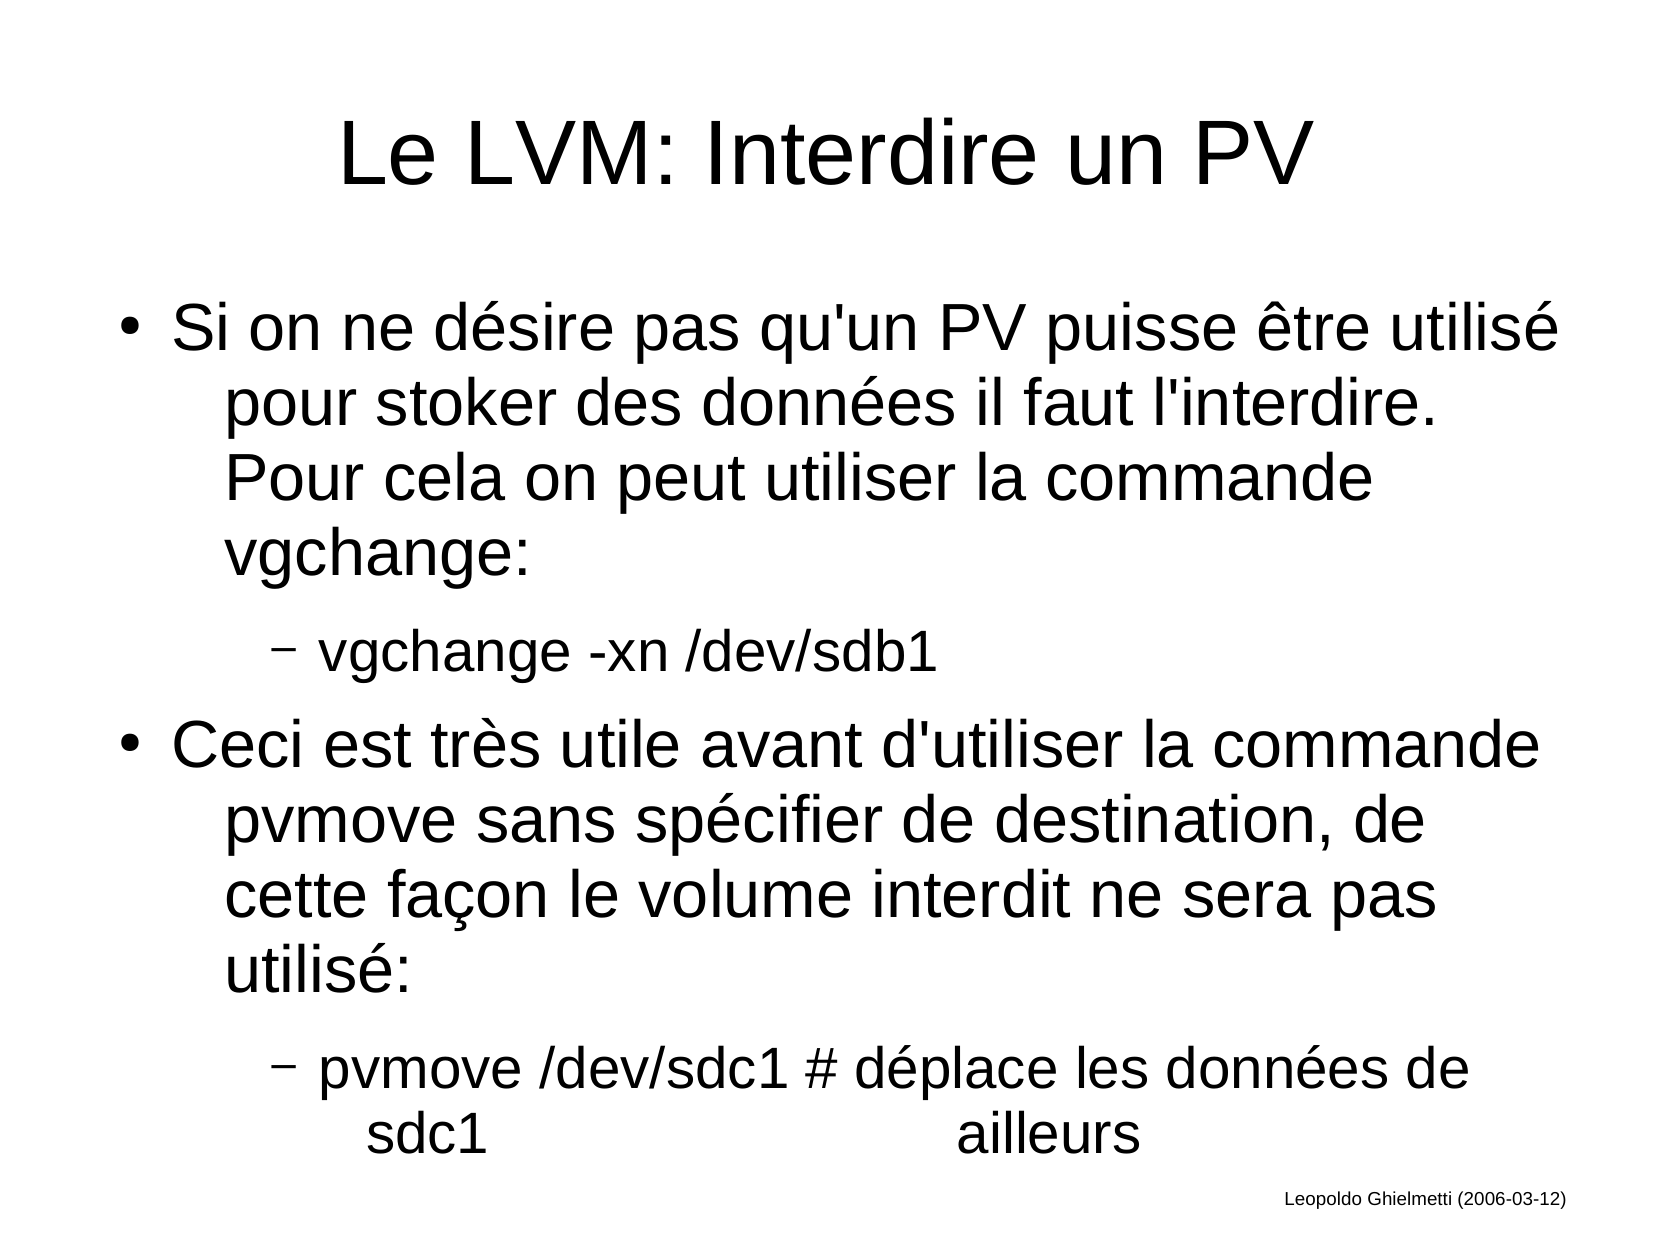

# Le LVM: Interdire un PV
Si on ne désire pas qu'un PV puisse être utilisé pour stoker des données il faut l'interdire. Pour cela on peut utiliser la commande vgchange:
vgchange -xn /dev/sdb1
Ceci est très utile avant d'utiliser la commande pvmove sans spécifier de destination, de cette façon le volume interdit ne sera pas utilisé:
pvmove /dev/sdc1 # déplace les données de sdc1		ailleurs
Leopoldo Ghielmetti (2006-03-12)